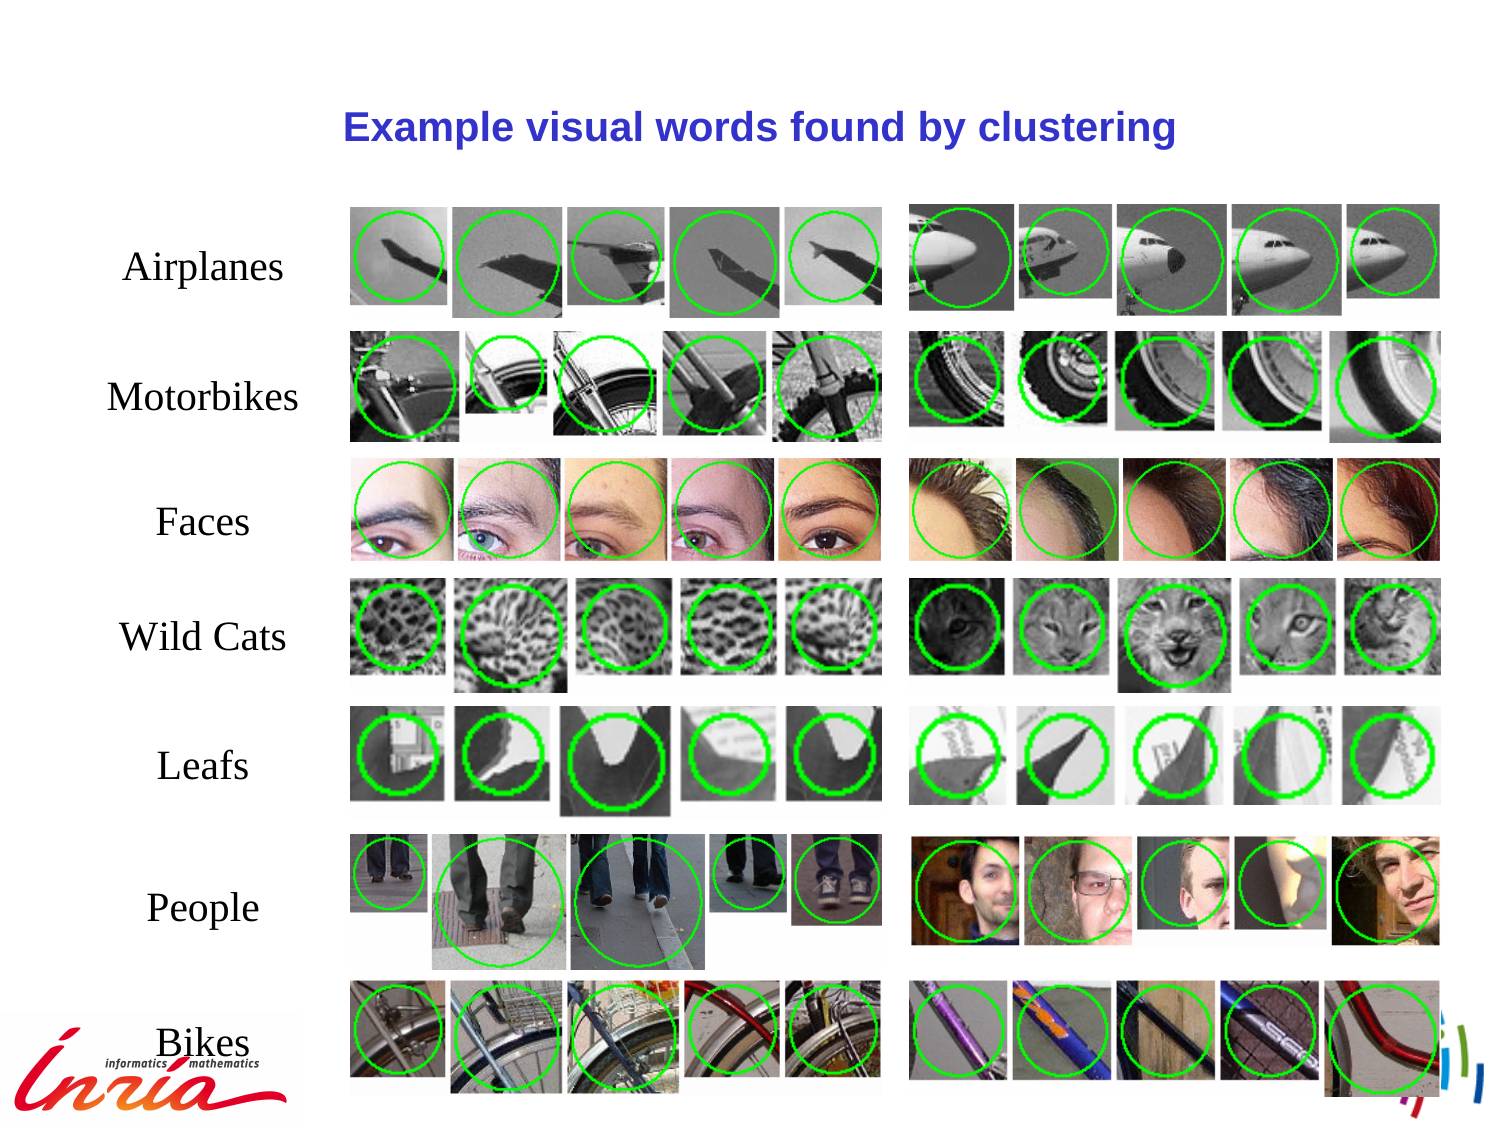

# Example visual words found by clustering
| Airplanes | | |
| --- | --- | --- |
| Motorbikes | | |
| Faces | | |
| Wild Cats | | |
| Leafs | | |
| People | | |
| Bikes | | |